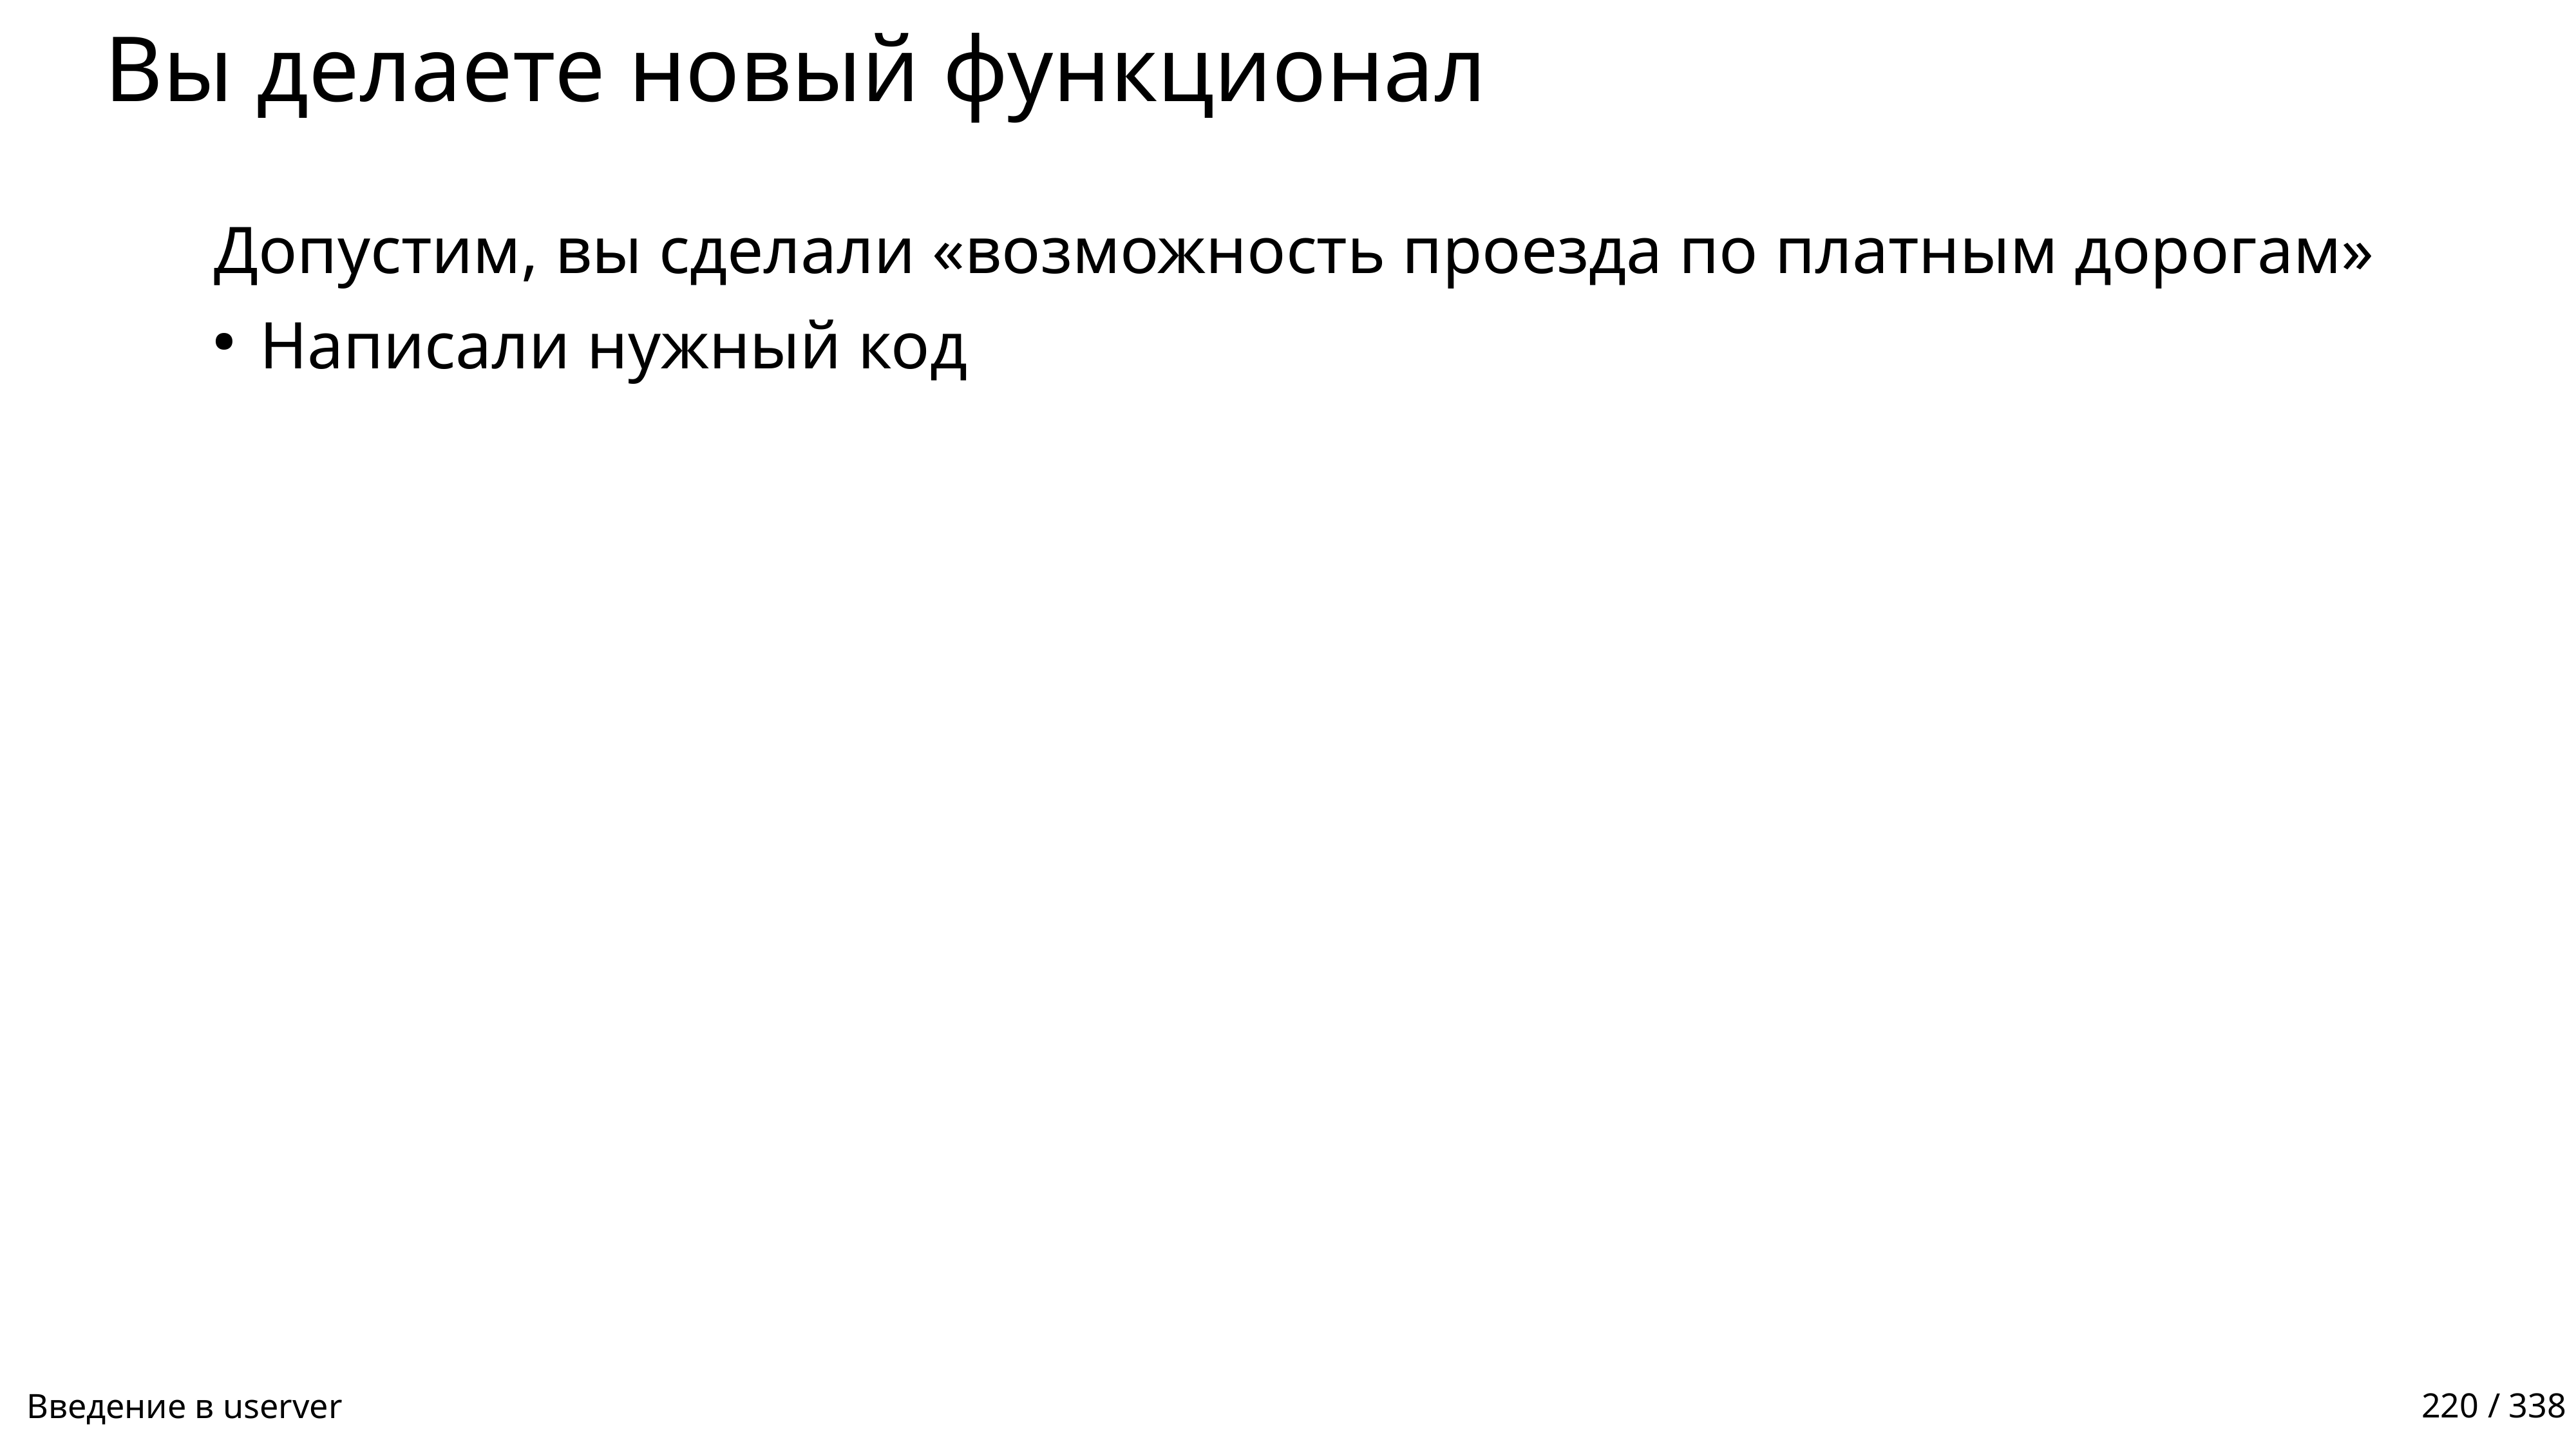

Вы делаете новый функционал
# Допустим, вы сделали «возможность проезда по платным дорогам»
 Написали нужный код
Введение в userver